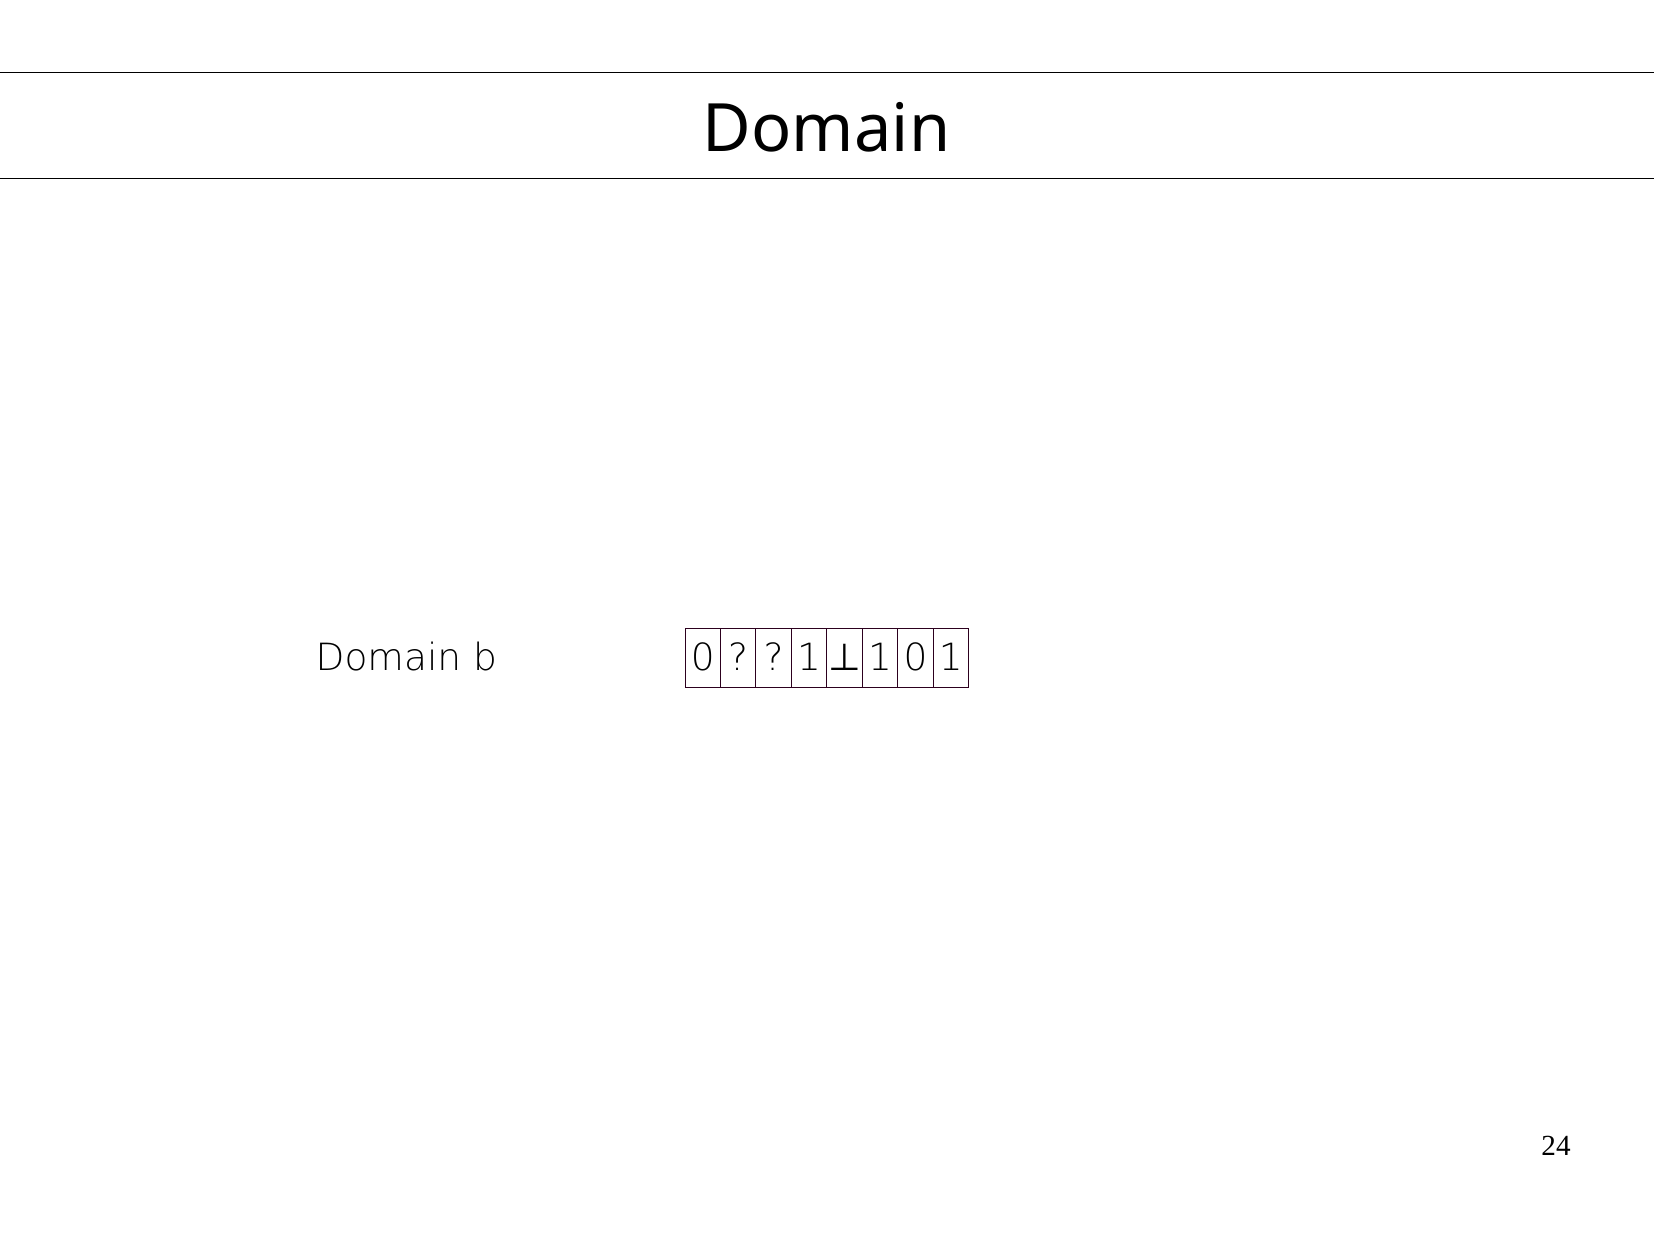

During solving, the process will refine the information it has on the bit vector by setting some of the bits and clearing others. And sometimes, a constraint can make it set a bit that another constraint cleared, and that's a conflict
Domain
0
?
?
1
⊥
1
0
1
Domain b
24